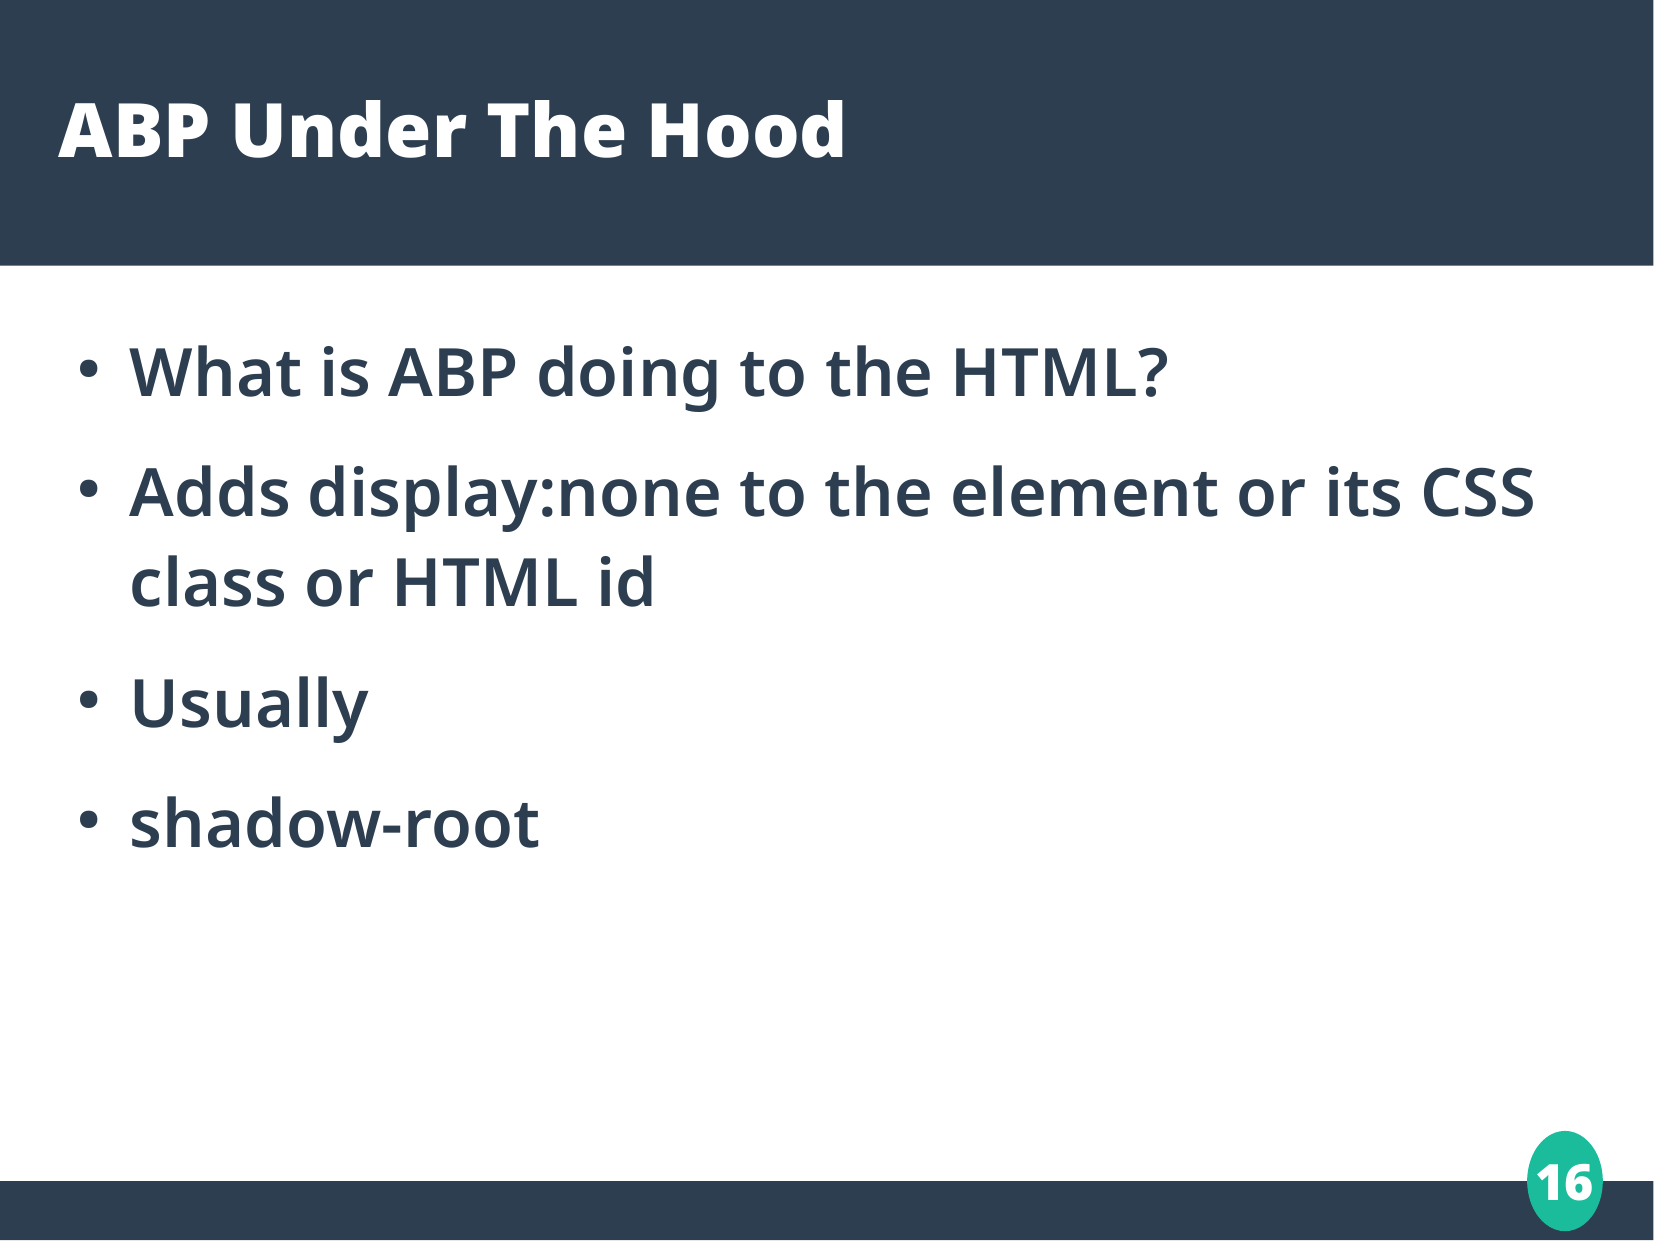

# ABP Under The Hood
What is ABP doing to the HTML?
Adds display:none to the element or its CSS class or HTML id
Usually
shadow-root